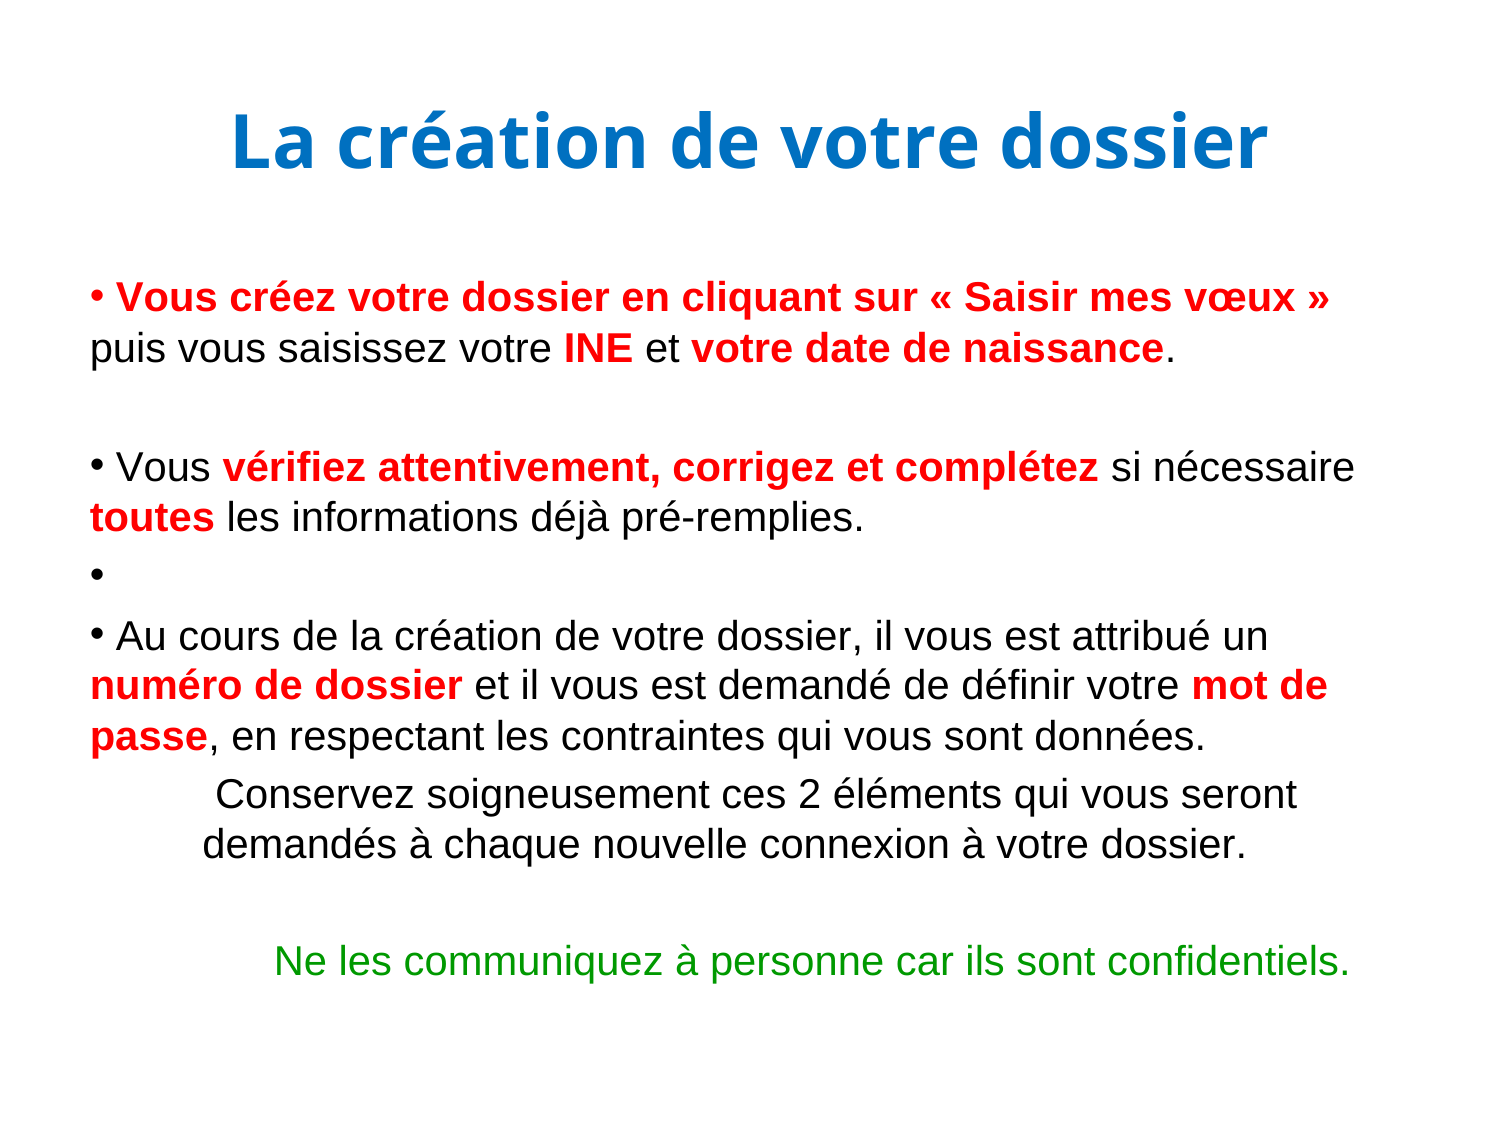

# La création de votre dossier
 Vous créez votre dossier en cliquant sur « Saisir mes vœux » puis vous saisissez votre INE et votre date de naissance.
 Vous vérifiez attentivement, corrigez et complétez si nécessaire toutes les informations déjà pré-remplies.
 Au cours de la création de votre dossier, il vous est attribué un numéro de dossier et il vous est demandé de définir votre mot de passe, en respectant les contraintes qui vous sont données.
 Conservez soigneusement ces 2 éléments qui vous seront demandés à chaque nouvelle connexion à votre dossier.
 Ne les communiquez à personne car ils sont confidentiels.